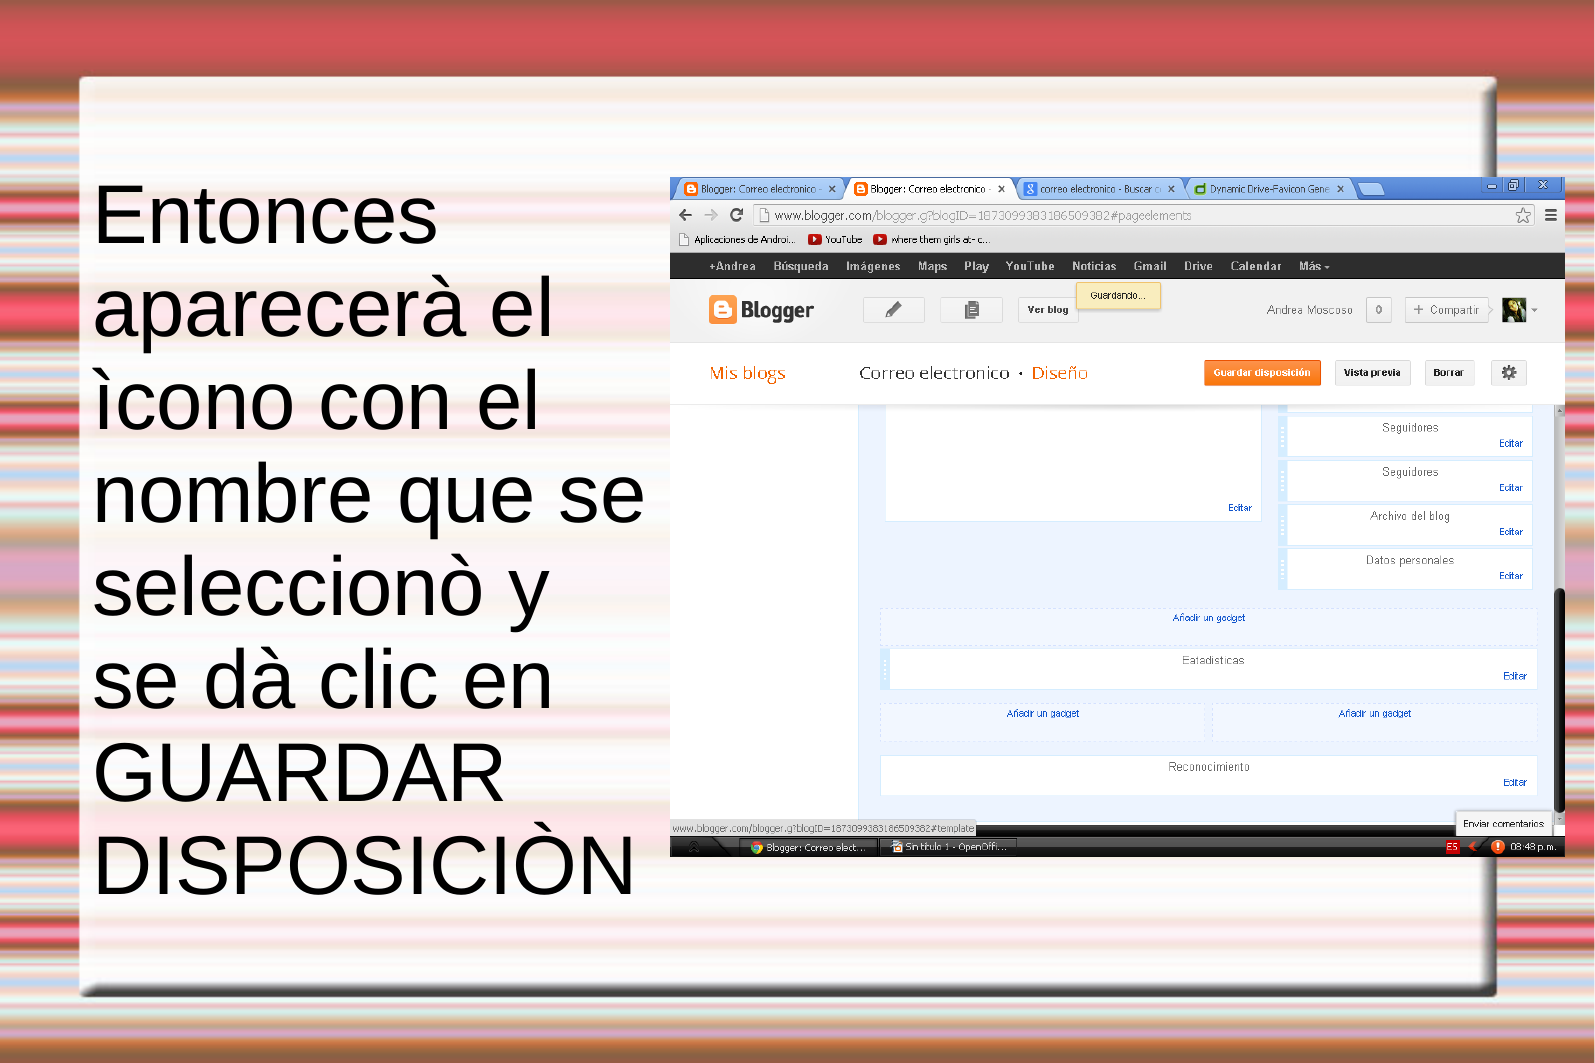

# Entonces aparecerà el ìcono con el nombre que se seleccionò y se dà clic en GUARDAR DISPOSICIÒN